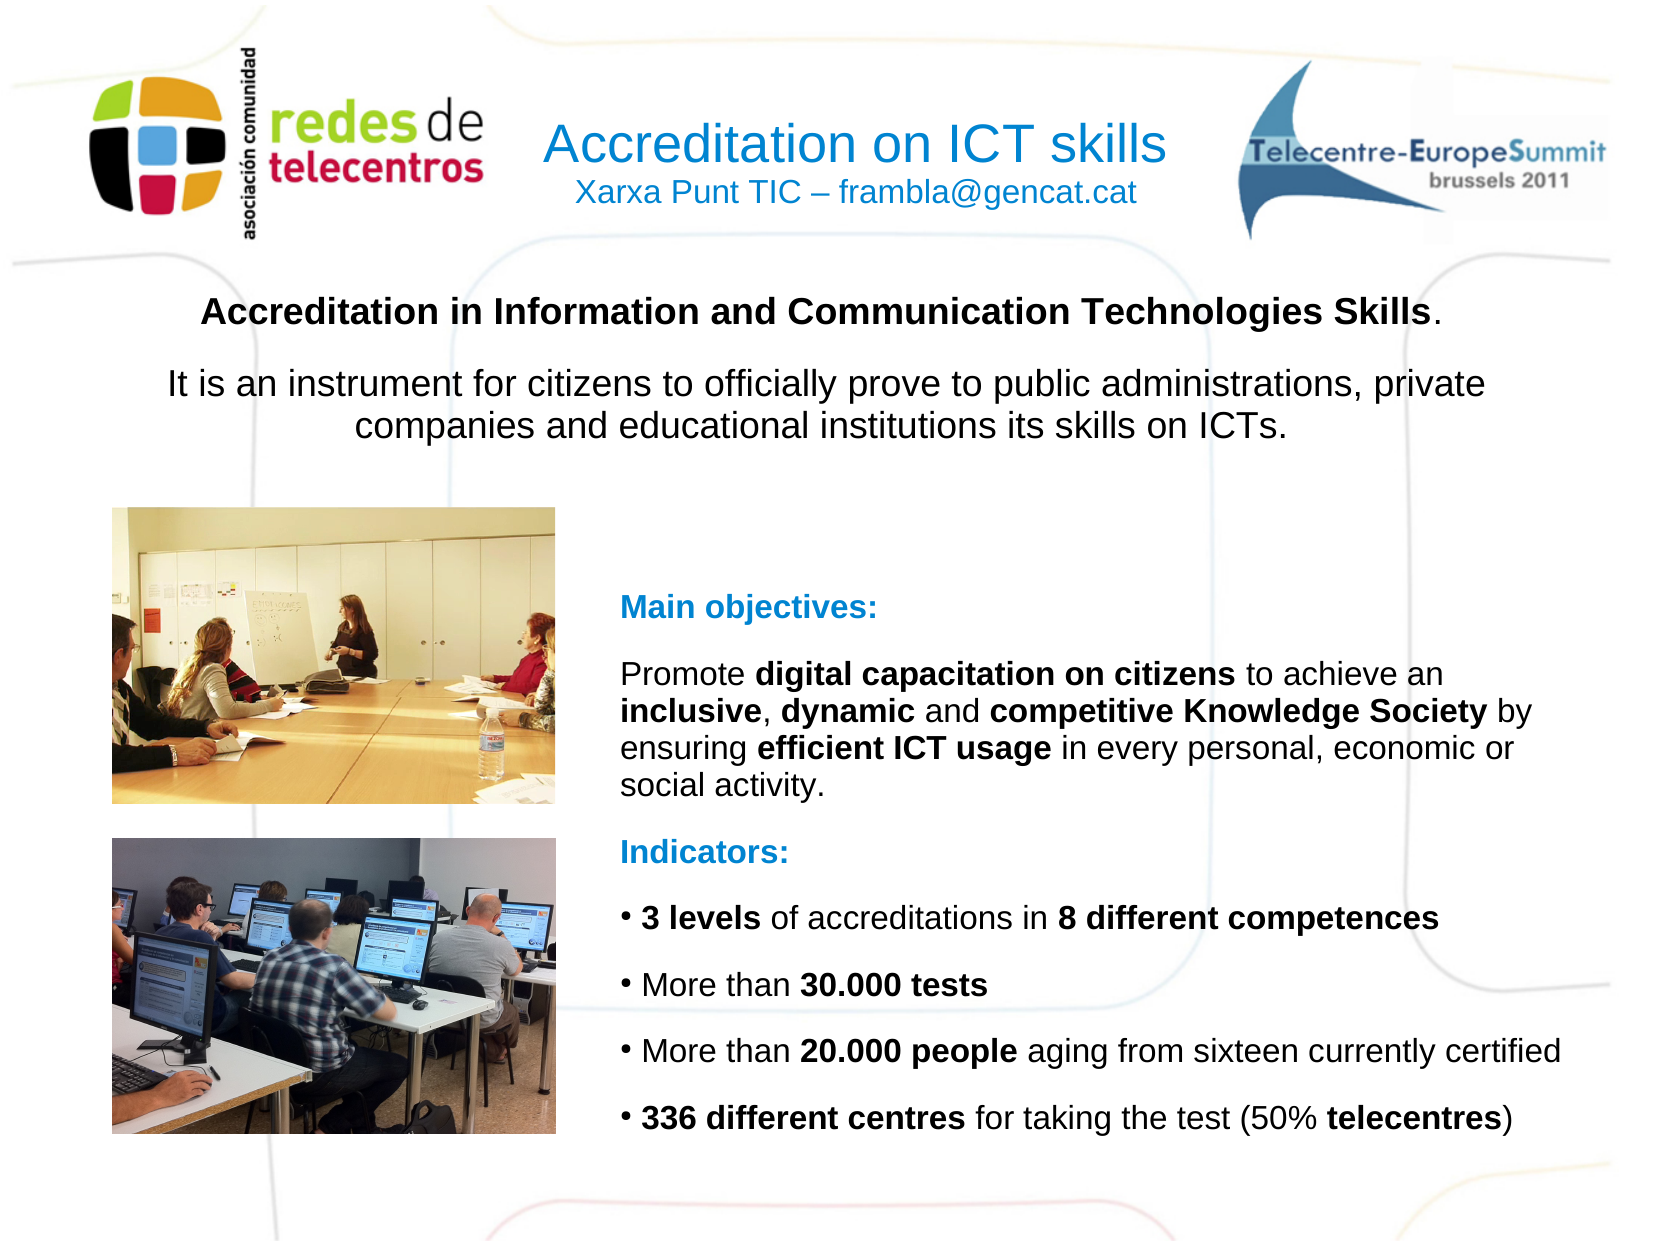

# Accreditation on ICT skills Xarxa Punt TIC – frambla@gencat.cat
Accreditation in Information and Communication Technologies Skills.
It is an instrument for citizens to officially prove to public administrations, private companies and educational institutions its skills on ICTs.
Main objectives:
Promote digital capacitation on citizens to achieve an inclusive, dynamic and competitive Knowledge Society by ensuring efficient ICT usage in every personal, economic or social activity.
Indicators:
 3 levels of accreditations in 8 different competences
 More than 30.000 tests
 More than 20.000 people aging from sixteen currently certified
 336 different centres for taking the test (50% telecentres)